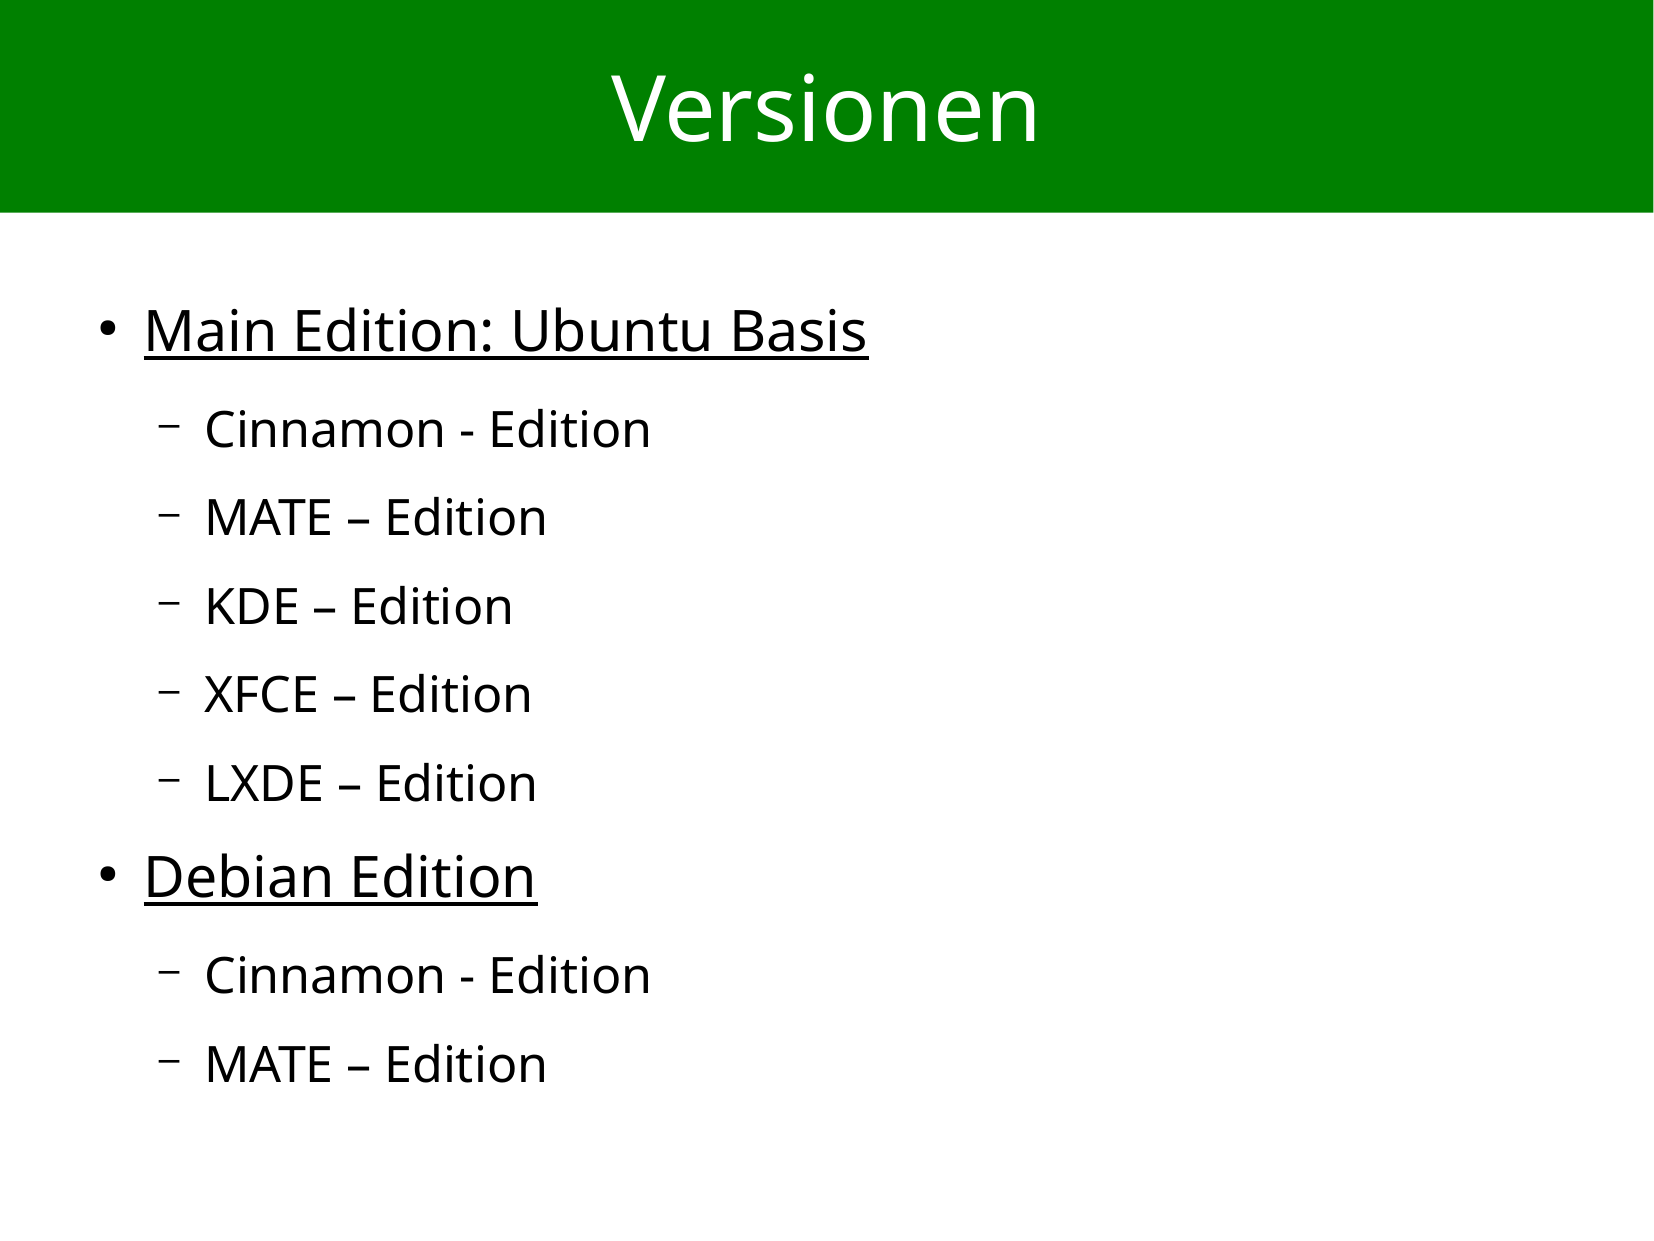

Versionen
#
Main Edition: Ubuntu Basis
Cinnamon - Edition
MATE – Edition
KDE – Edition
XFCE – Edition
LXDE – Edition
Debian Edition
Cinnamon - Edition
MATE – Edition